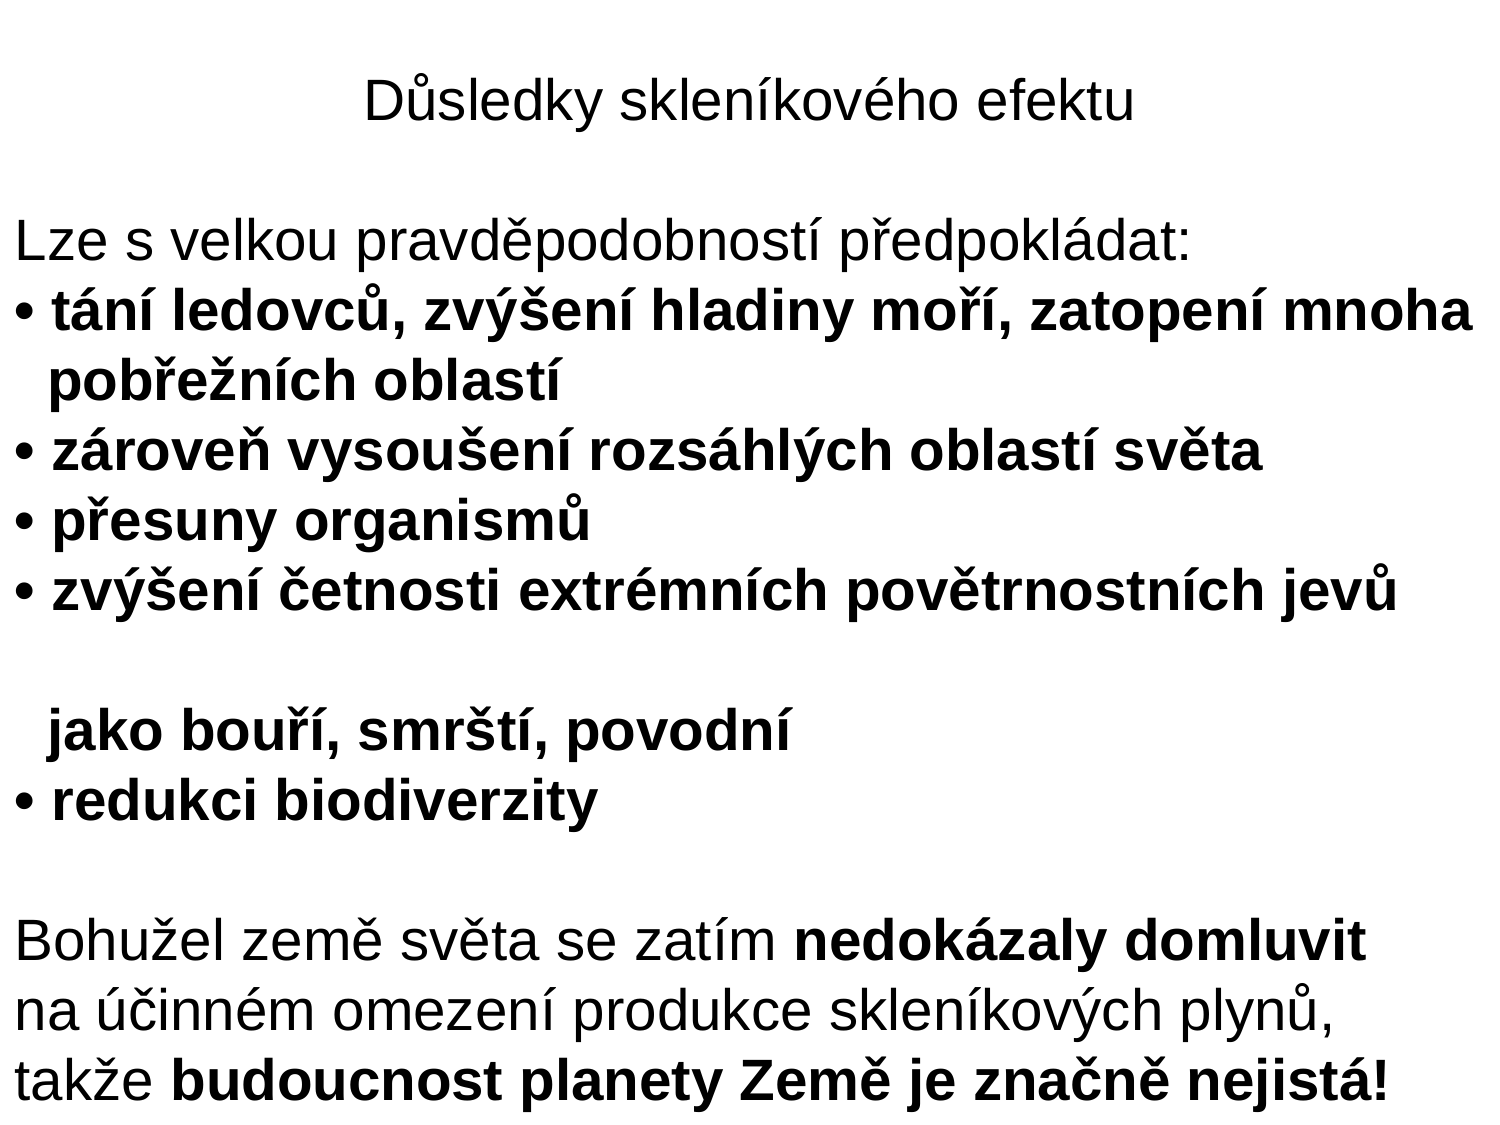

Důsledky skleníkového efektu
Lze s velkou pravděpodobností předpokládat:
• tání ledovců, zvýšení hladiny moří, zatopení mnoha
 pobřežních oblastí
• zároveň vysoušení rozsáhlých oblastí světa
• přesuny organismů
• zvýšení četnosti extrémních povětrnostních jevů
 jako bouří, smrští, povodní
• redukci biodiverzity
Bohužel země světa se zatím nedokázaly domluvit
na účinném omezení produkce skleníkových plynů, takže budoucnost planety Země je značně nejistá!